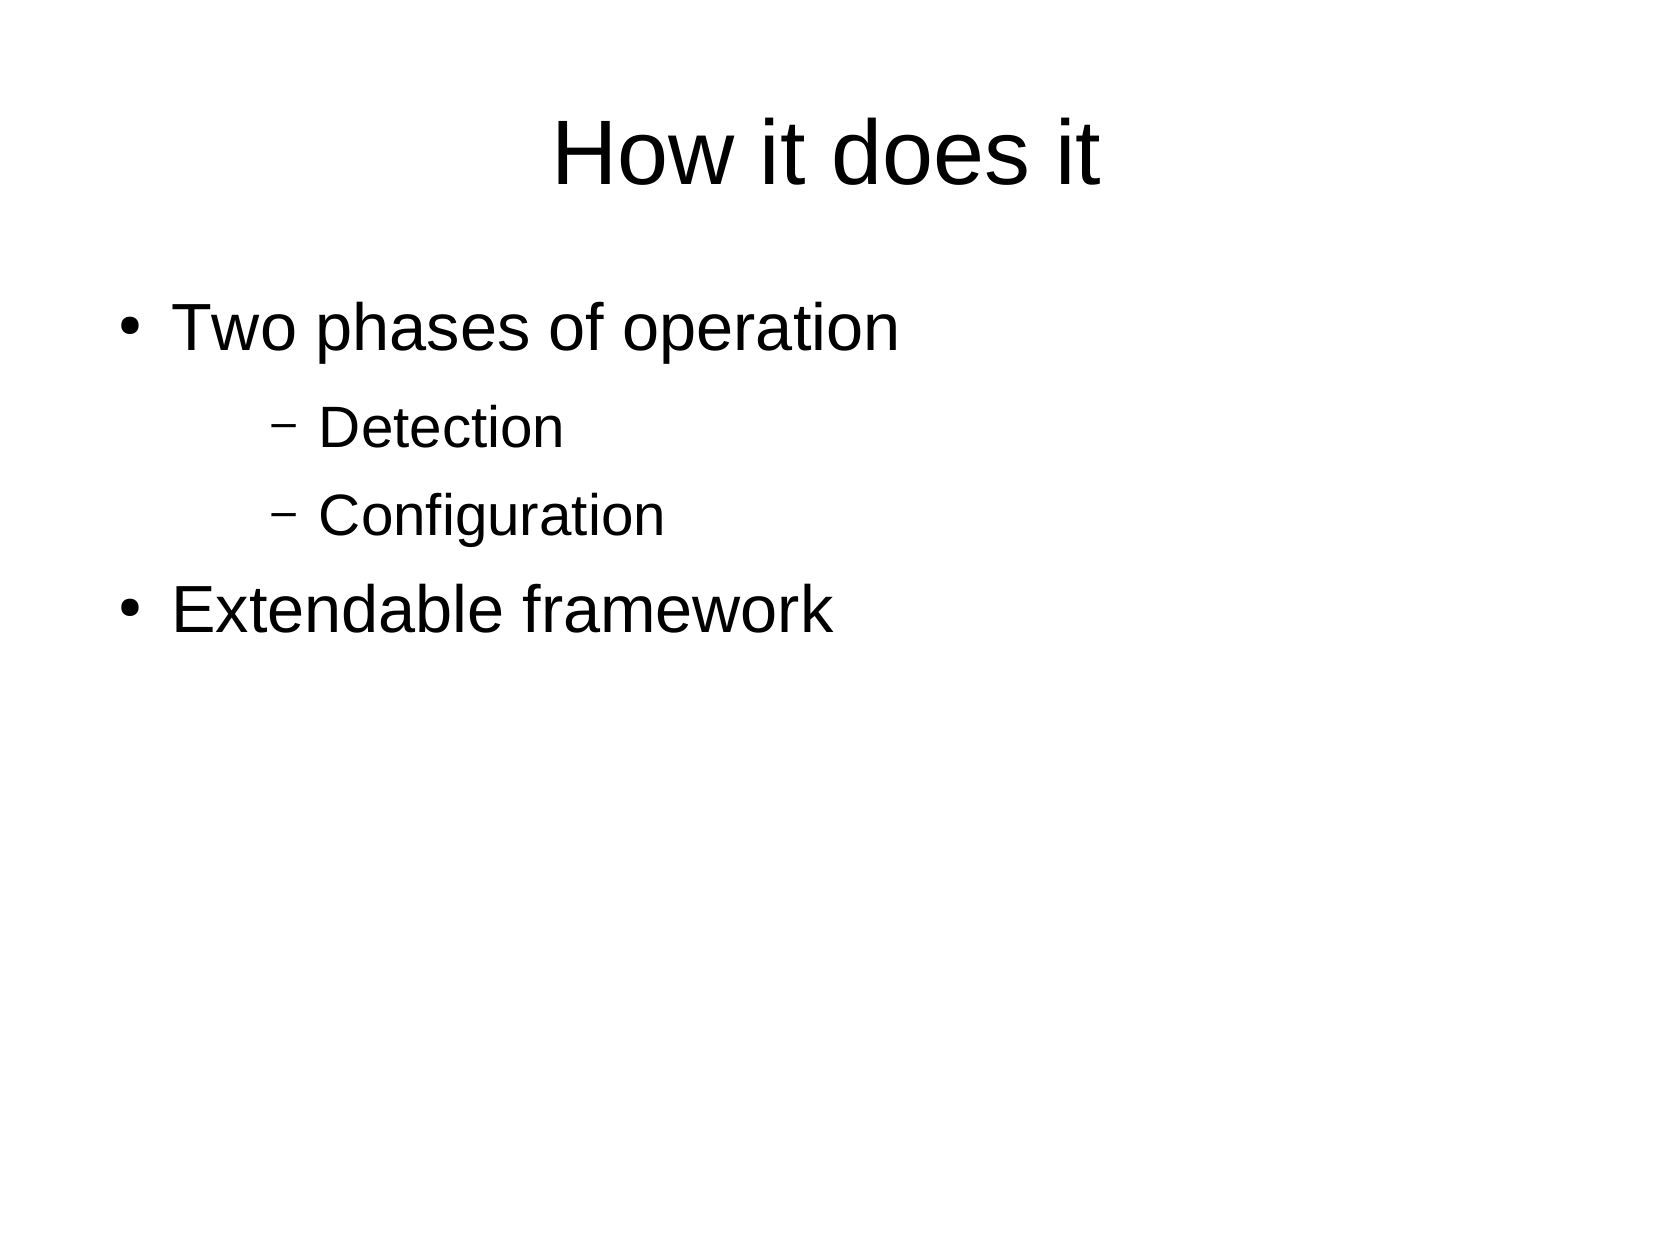

# How it does it
Two phases of operation
Detection
Configuration
Extendable framework